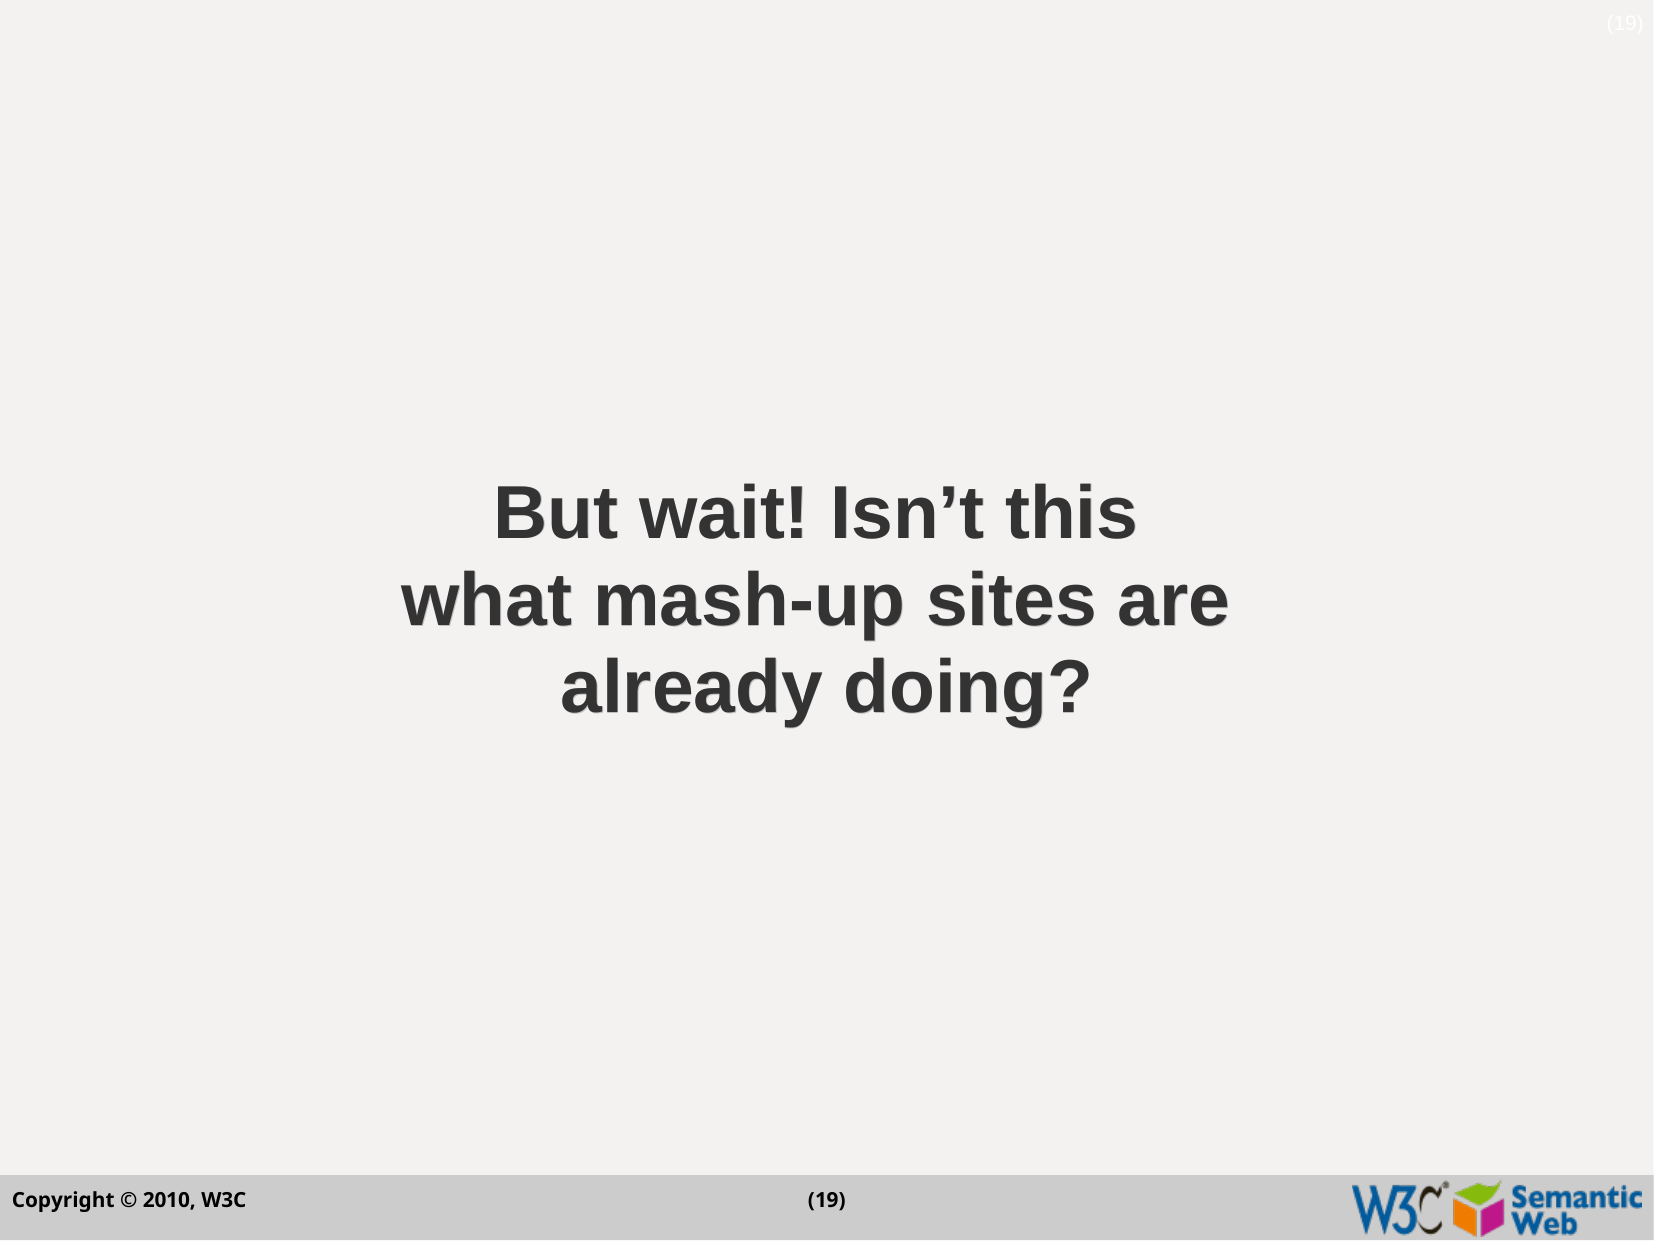

# But wait! Isn’t this what mash-up sites are already doing?